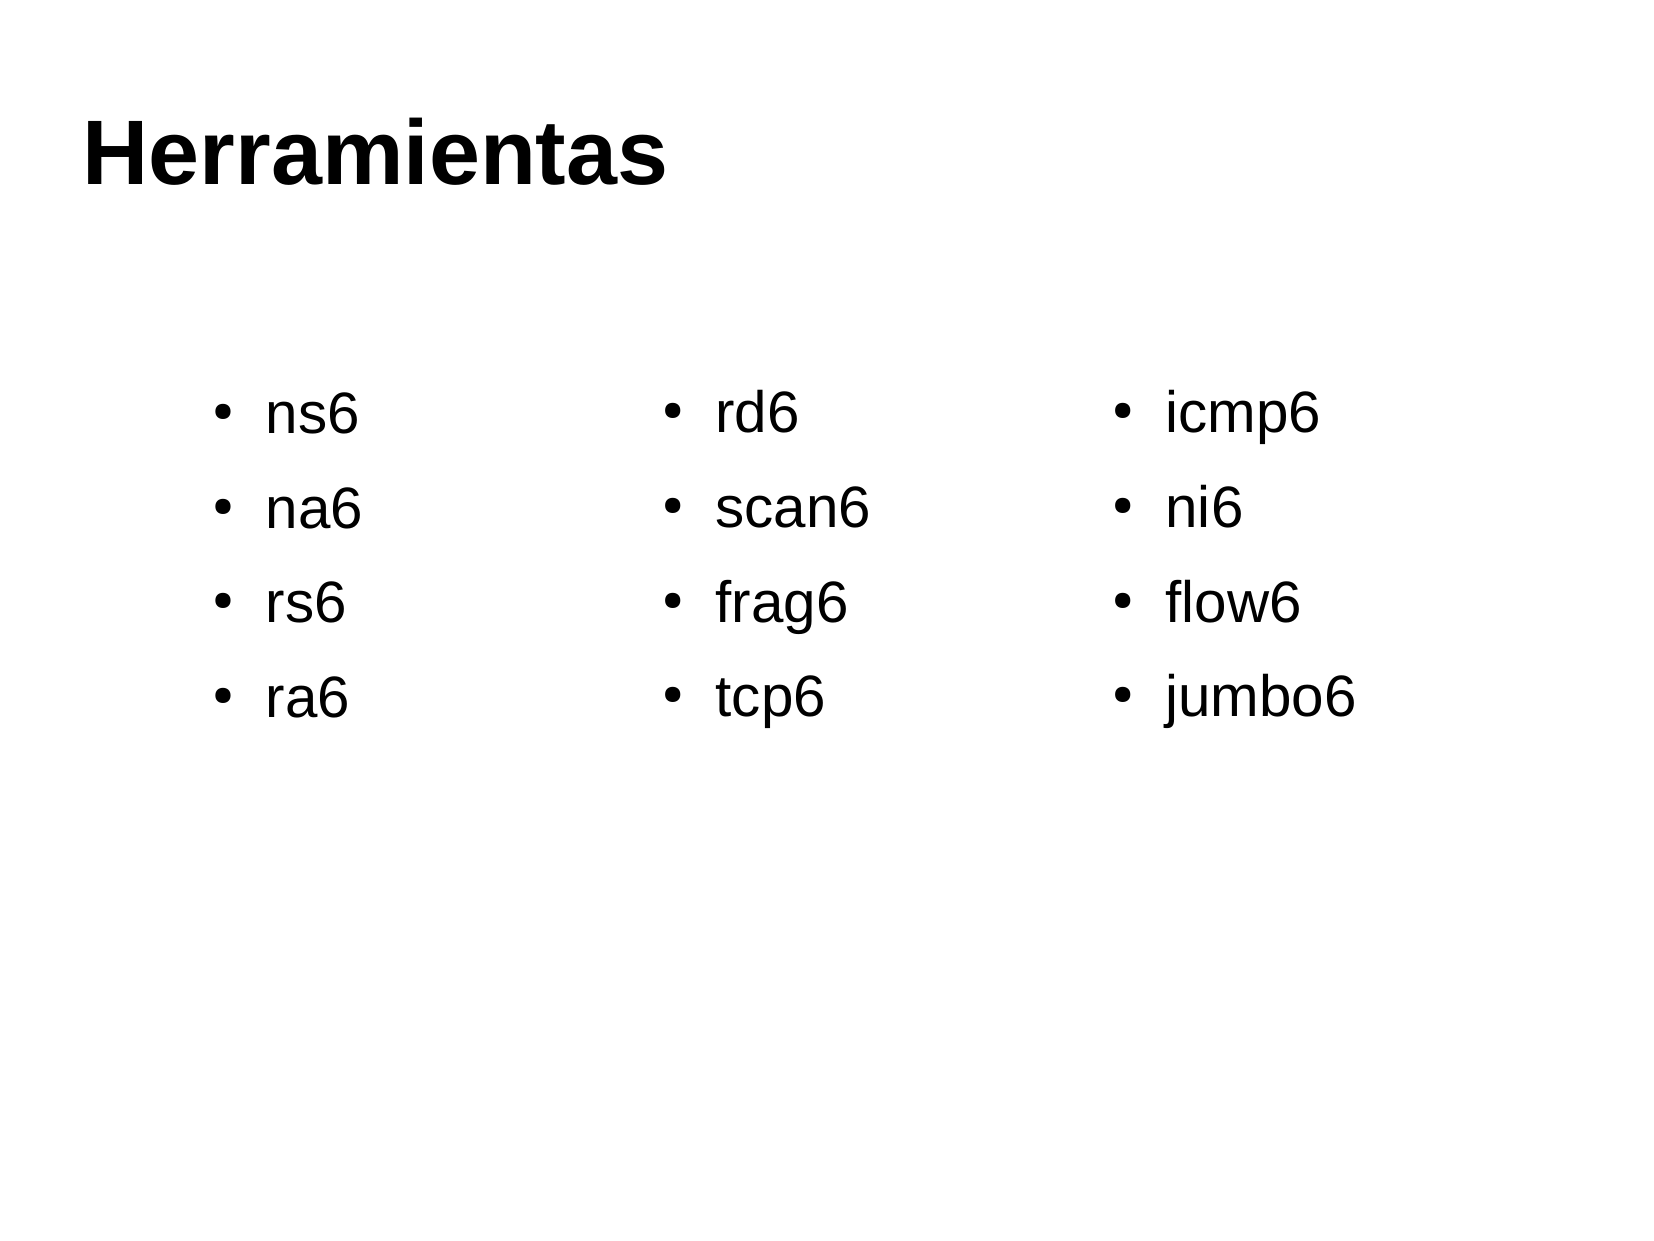

# Herramientas
rd6
scan6
frag6
tcp6
icmp6
ni6
flow6
jumbo6
ns6
na6
rs6
ra6